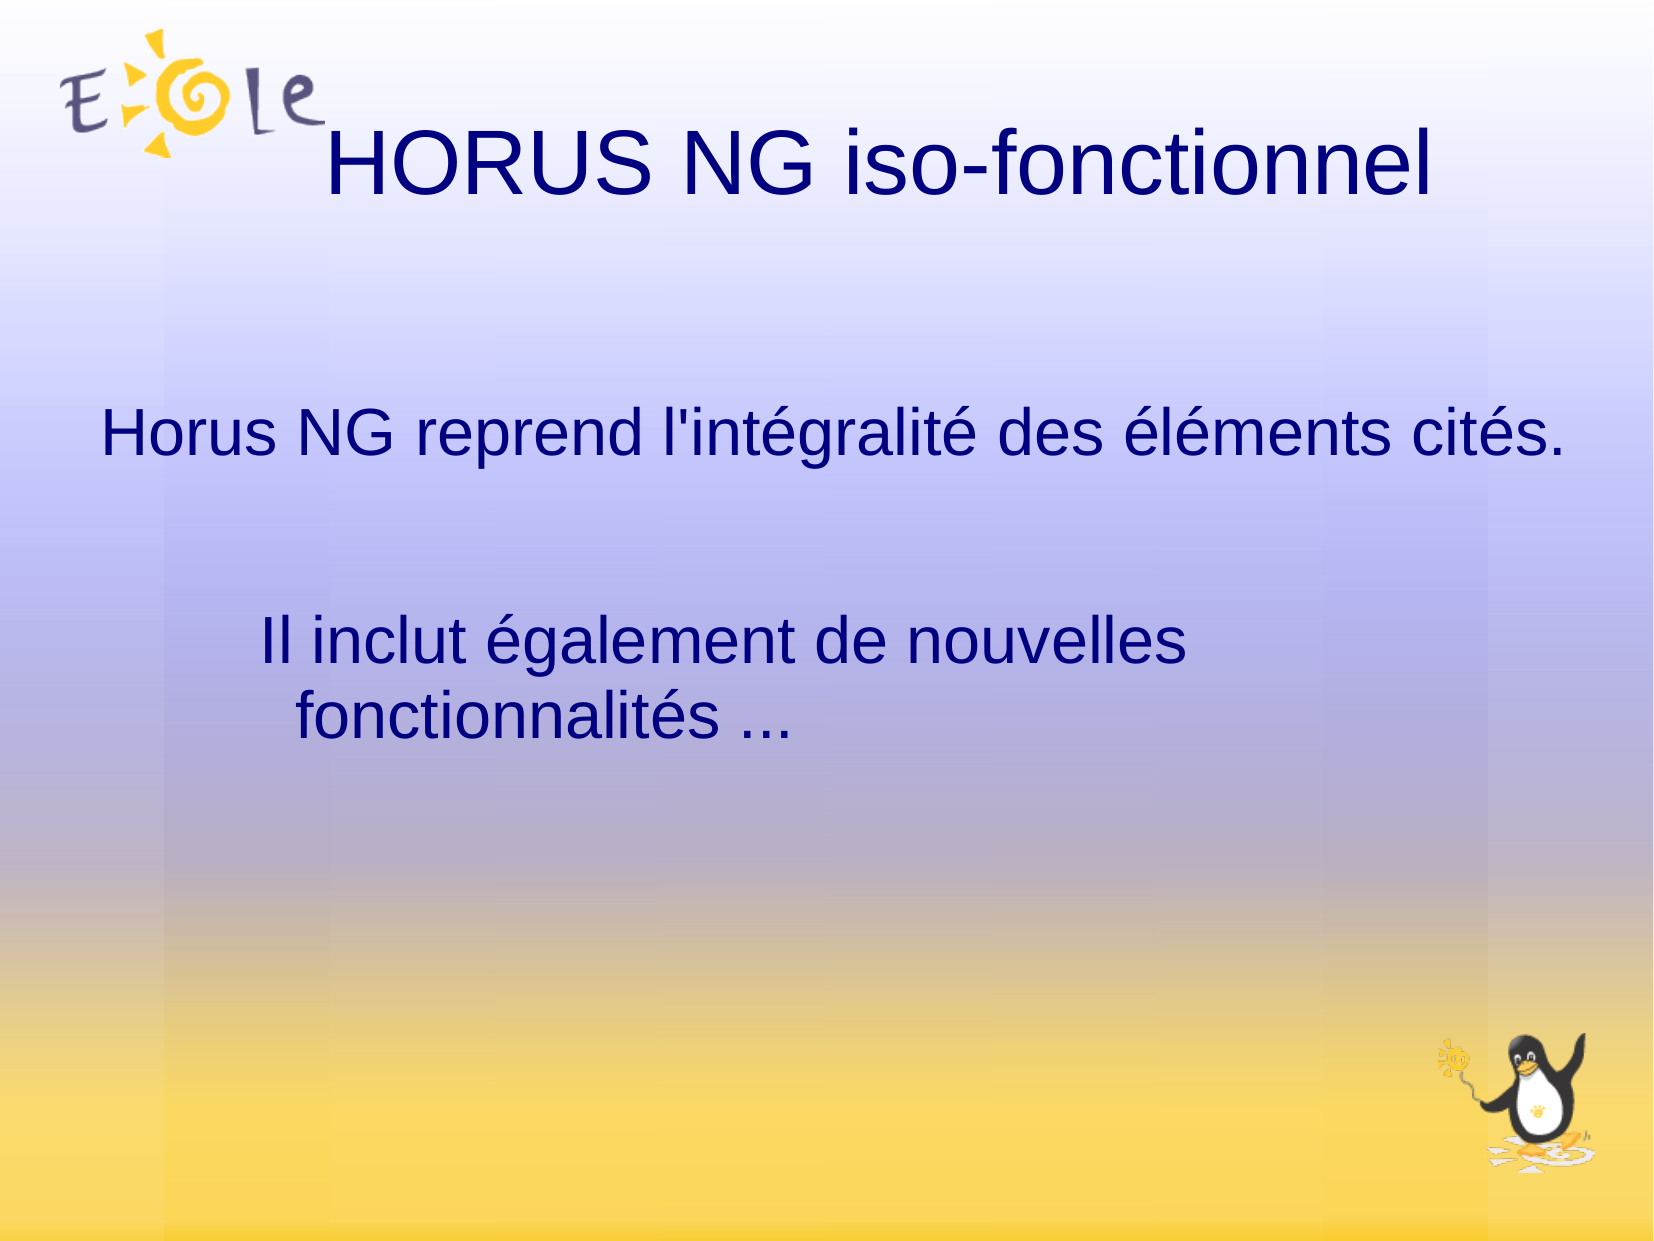

# HORUS NG iso-fonctionnel
Horus NG reprend l'intégralité des éléments cités.
Il inclut également de nouvelles fonctionnalités ...